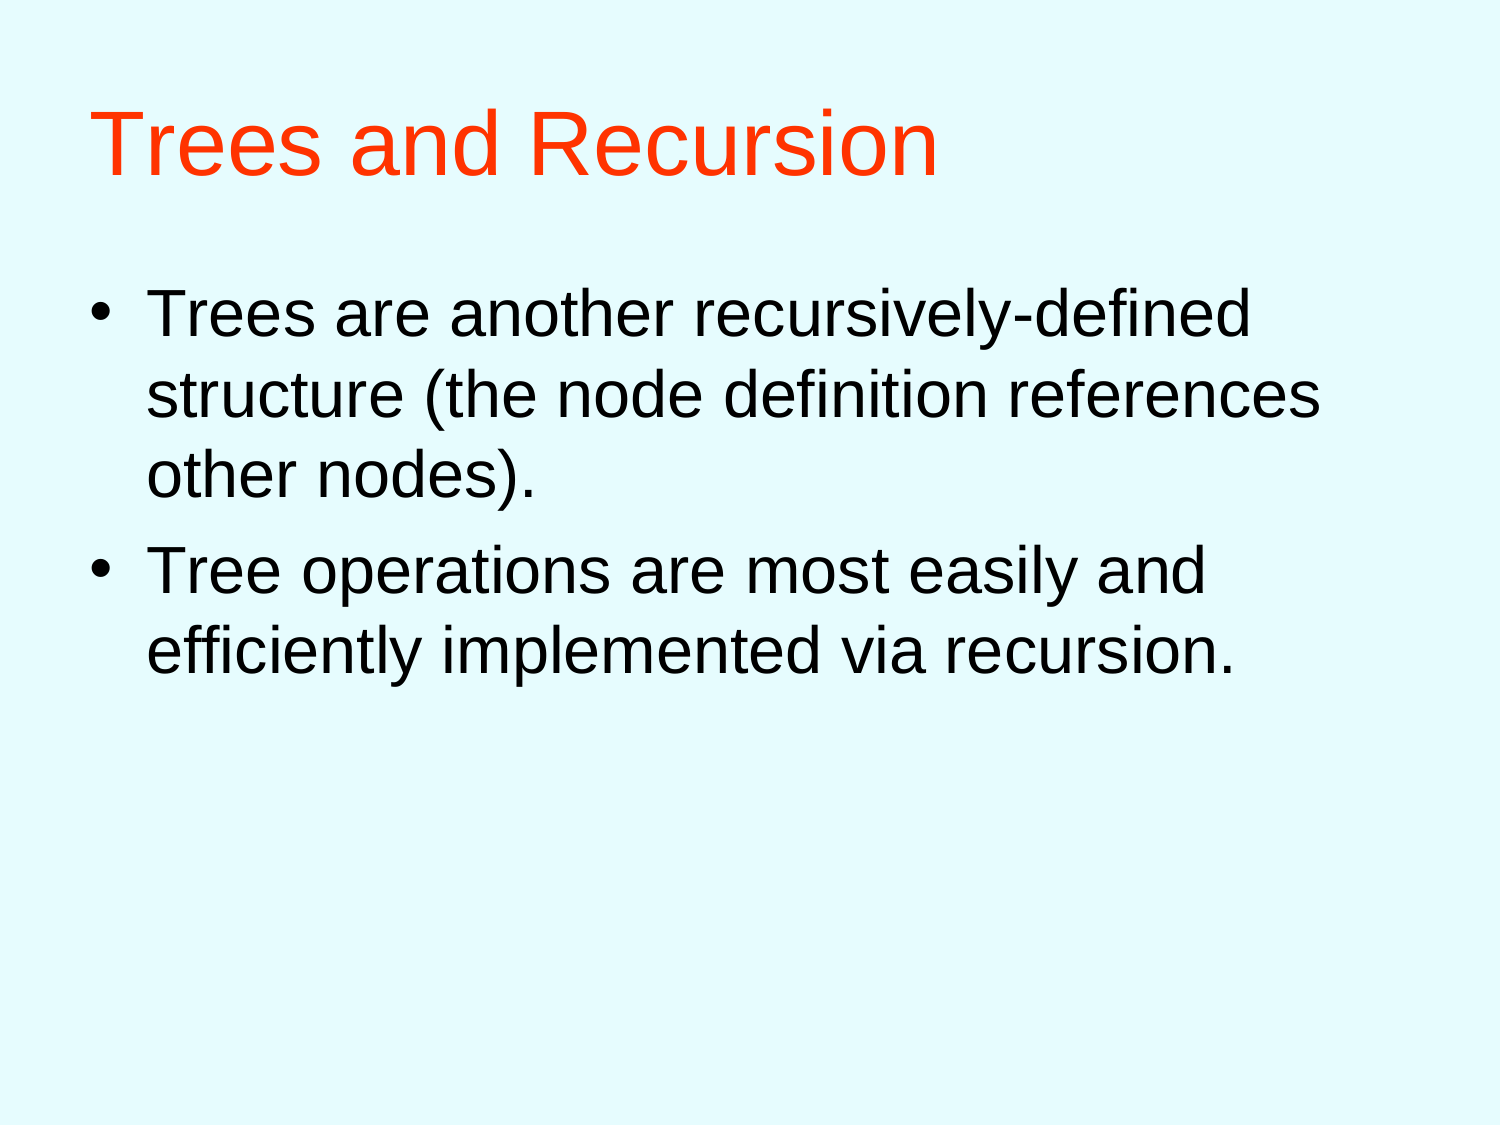

# Trees and Recursion
Trees are another recursively-defined structure (the node definition references other nodes).
Tree operations are most easily and efficiently implemented via recursion.